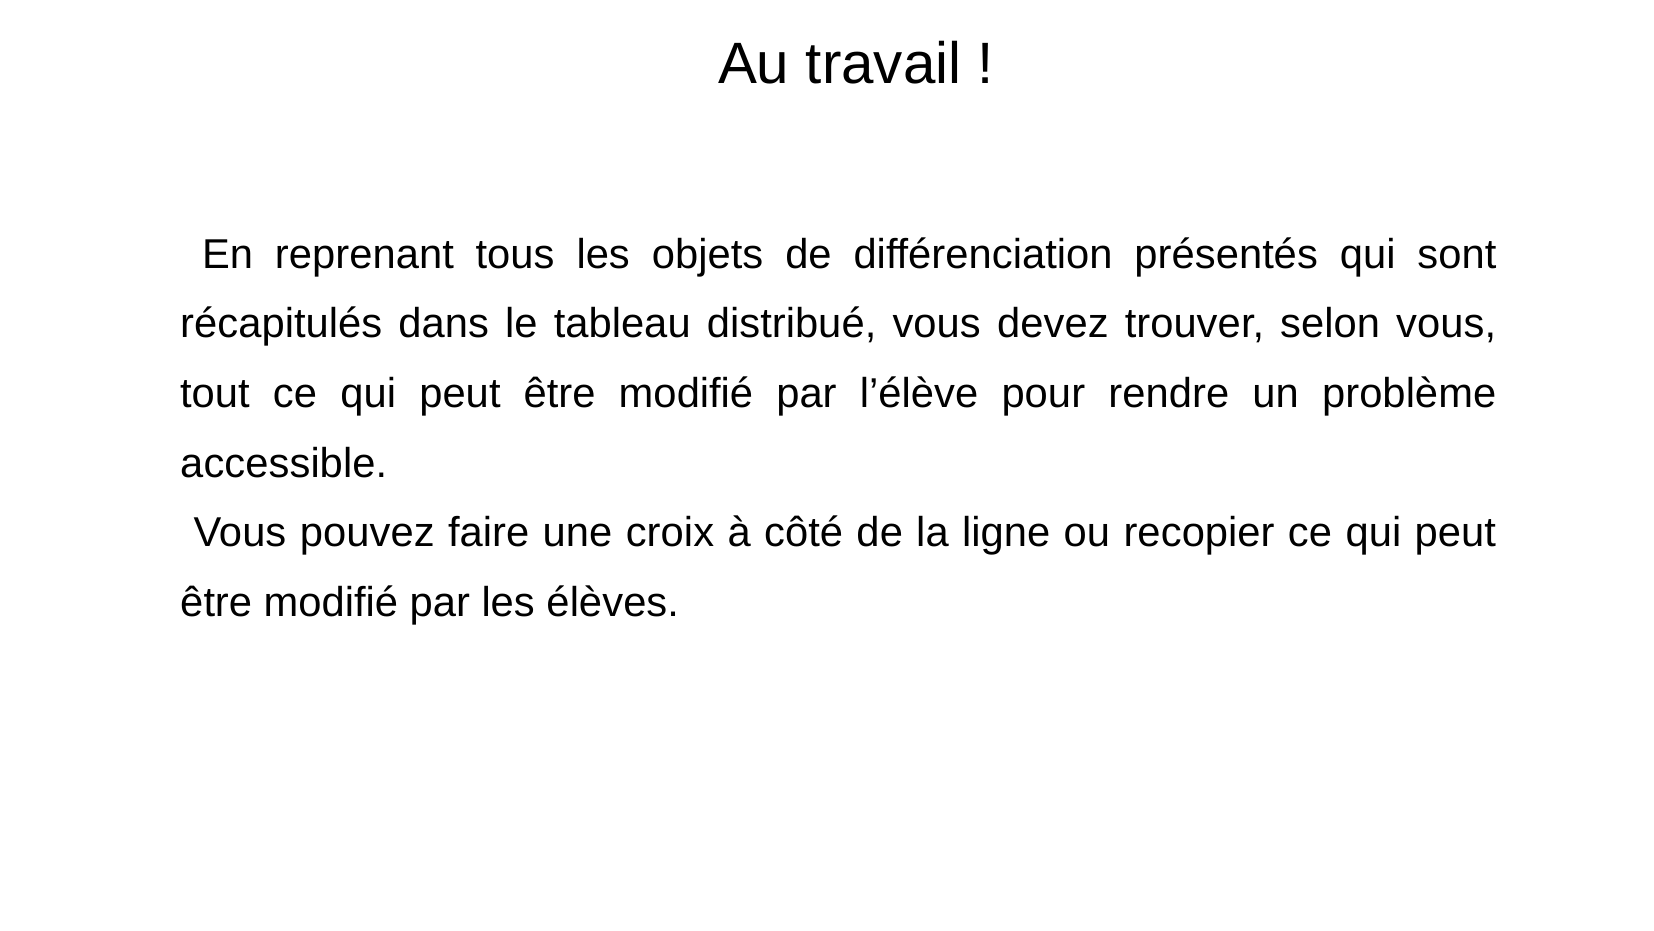

Au travail !
 En reprenant tous les objets de différenciation présentés qui sont récapitulés dans le tableau distribué, vous devez trouver, selon vous, tout ce qui peut être modifié par l’élève pour rendre un problème accessible.
 Vous pouvez faire une croix à côté de la ligne ou recopier ce qui peut être modifié par les élèves.